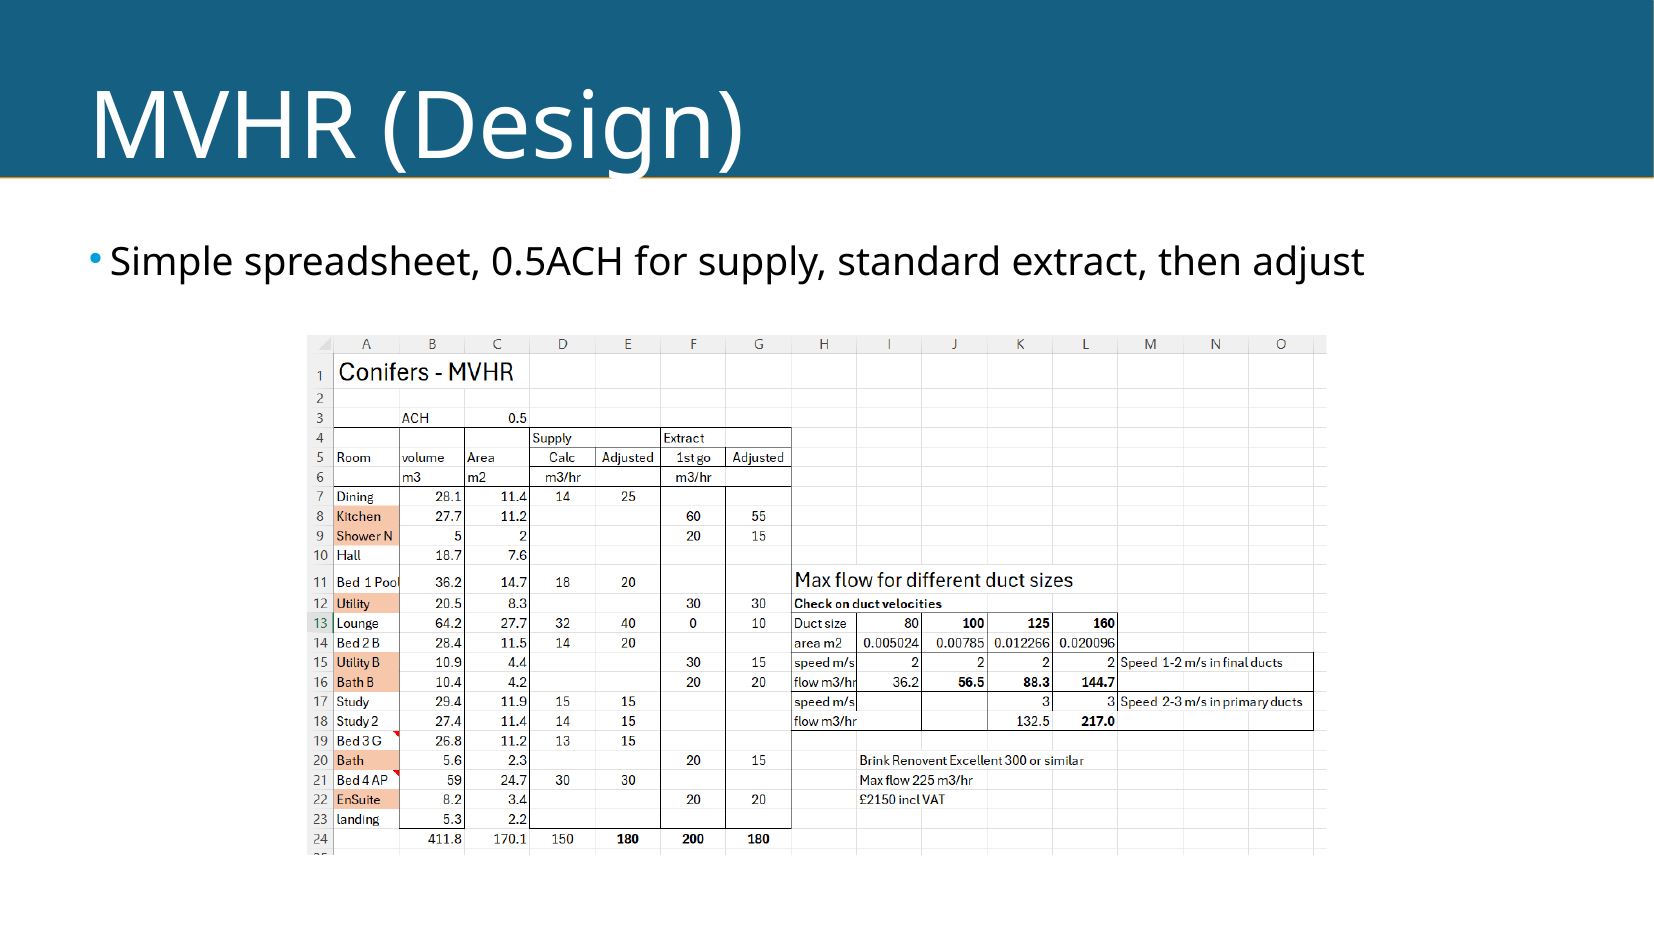

# MVHR (Design)
 Simple spreadsheet, 0.5ACH for supply, standard extract, then adjust